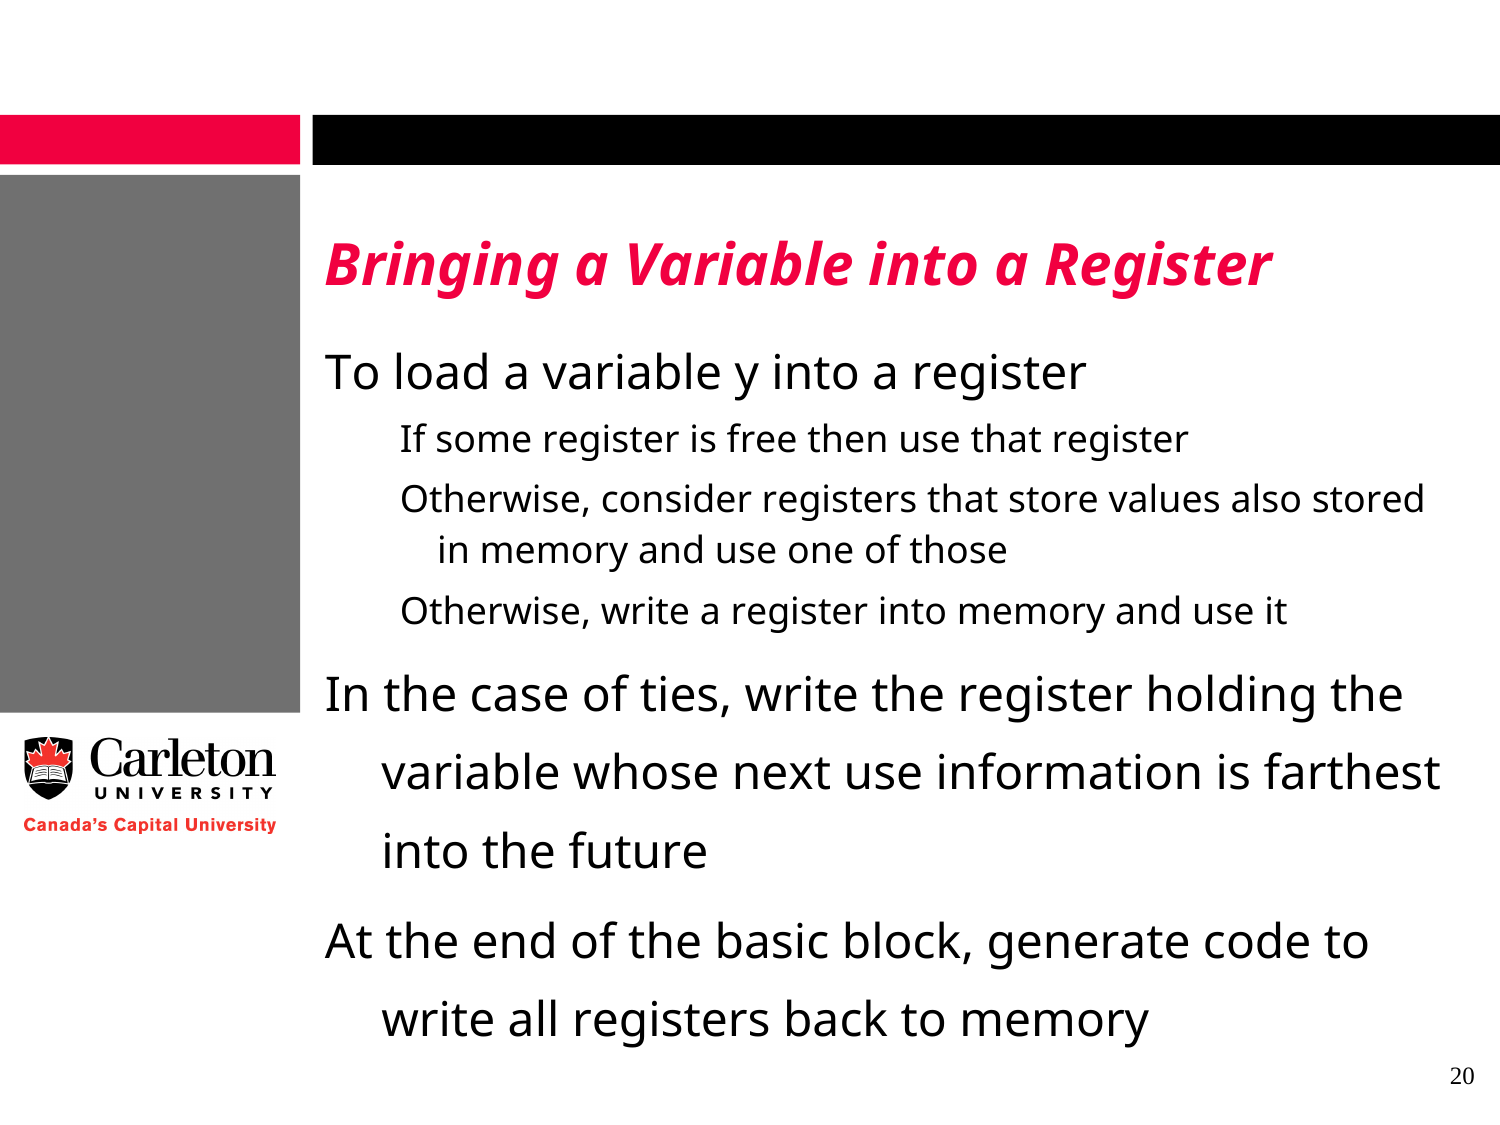

# Bringing a Variable into a Register
To load a variable y into a register
If some register is free then use that register
Otherwise, consider registers that store values also stored in memory and use one of those
Otherwise, write a register into memory and use it
In the case of ties, write the register holding the variable whose next use information is farthest into the future
At the end of the basic block, generate code to write all registers back to memory
20